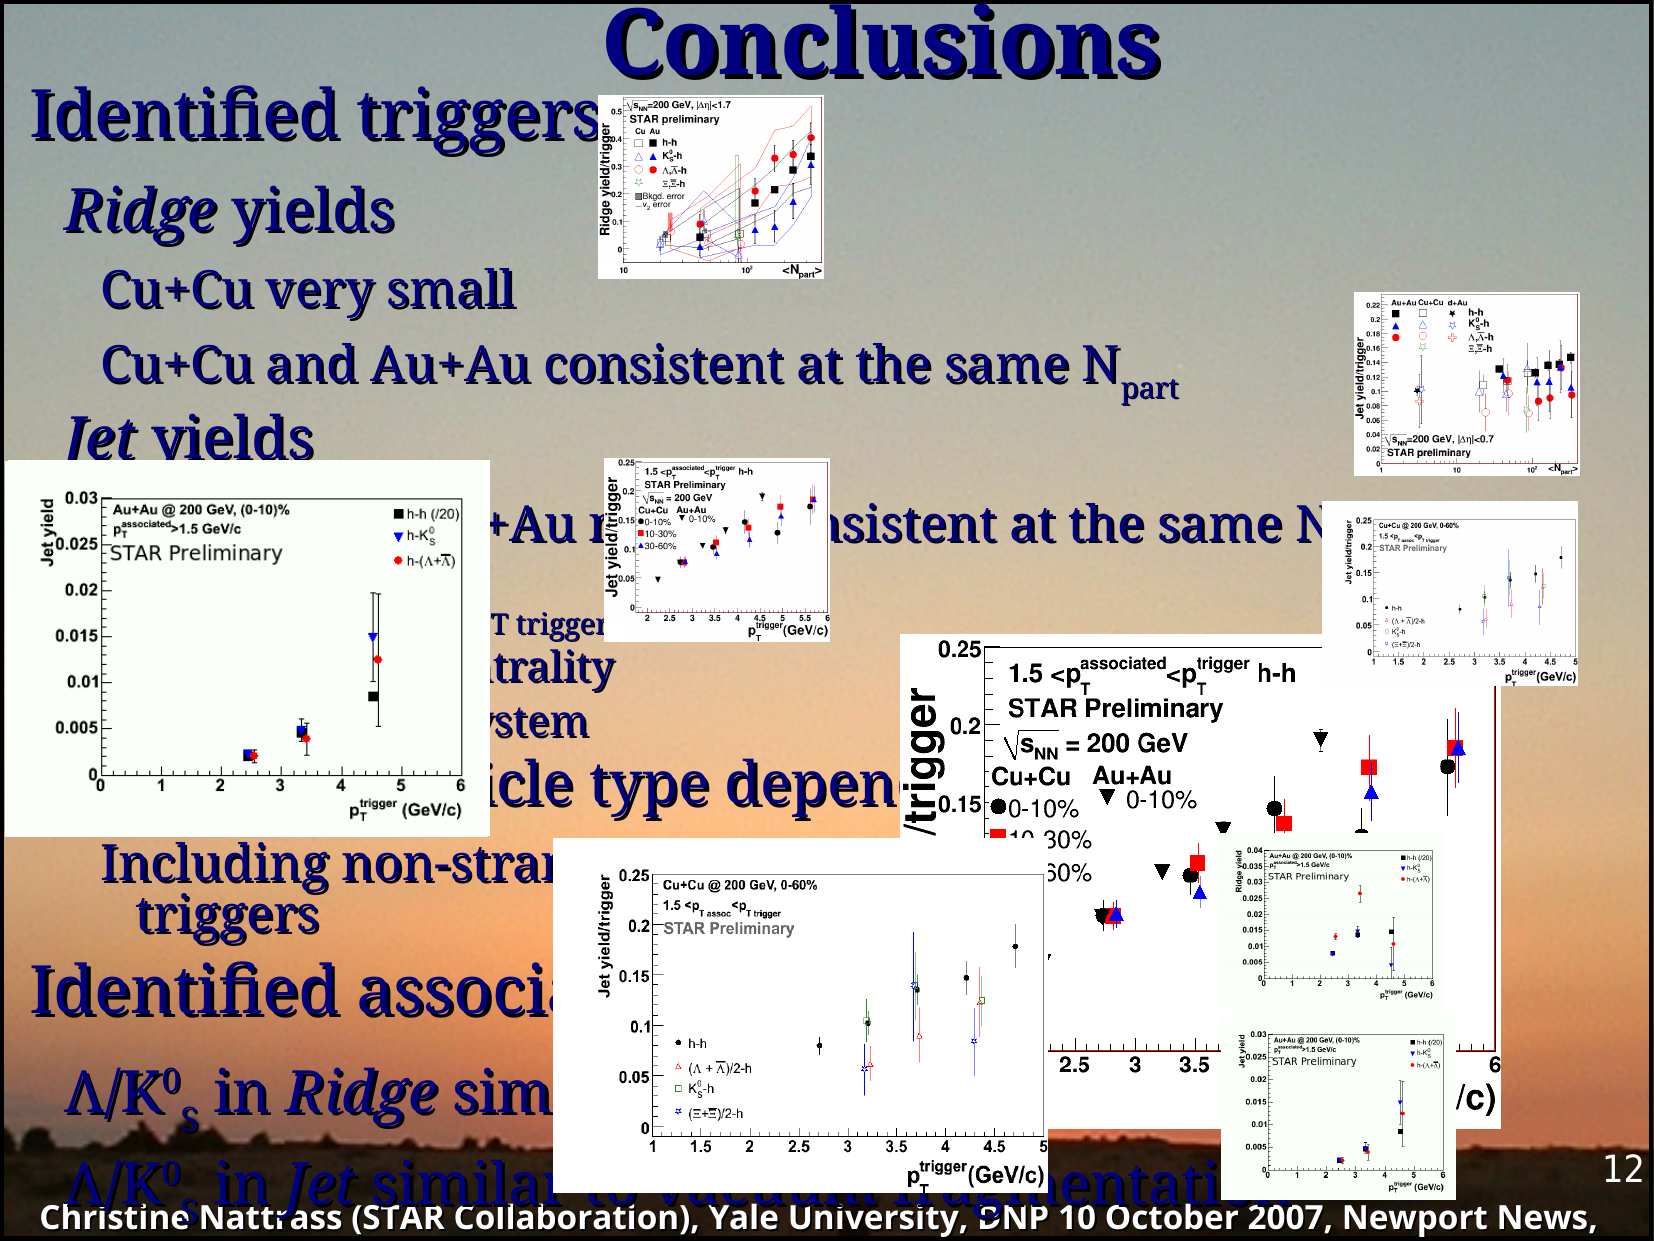

# Conclusions
Identified triggers
Ridge yields
Cu+Cu very small
Cu+Cu and Au+Au consistent at the same Npart
Jet yields
d+Au, Cu+Cu,Au+Au nearly consistent at the same Npart
Increases with pT trigger
Constant with centrality
Independent of system
No trigger particle type dependence within errors
Including non-strange, and singly and doubly strange triggers
Identified associated
Λ/K0S in Ridge similar to inclusive
Λ/K0S in Jet similar to vacuum fragmentation
In Cu+Cu and Au+Au